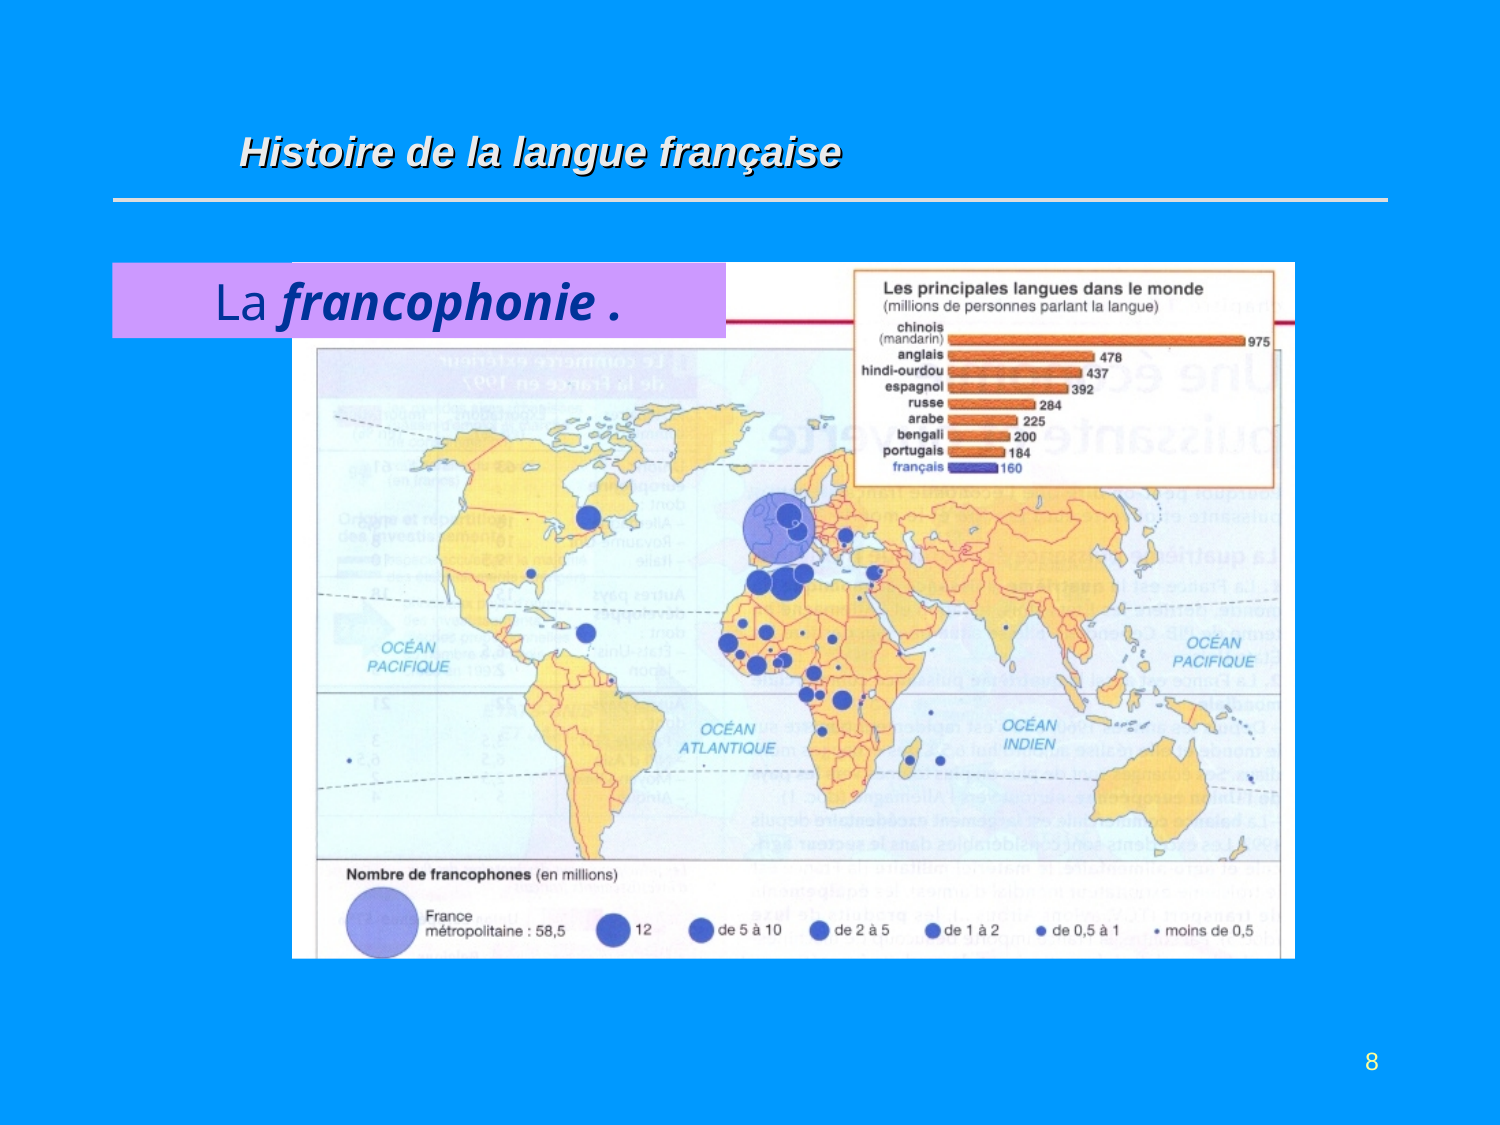

Histoire de la langue française
La francophonie .
http://m.francophone.free.fr/ImagesMF/francophonie.jpeg
8